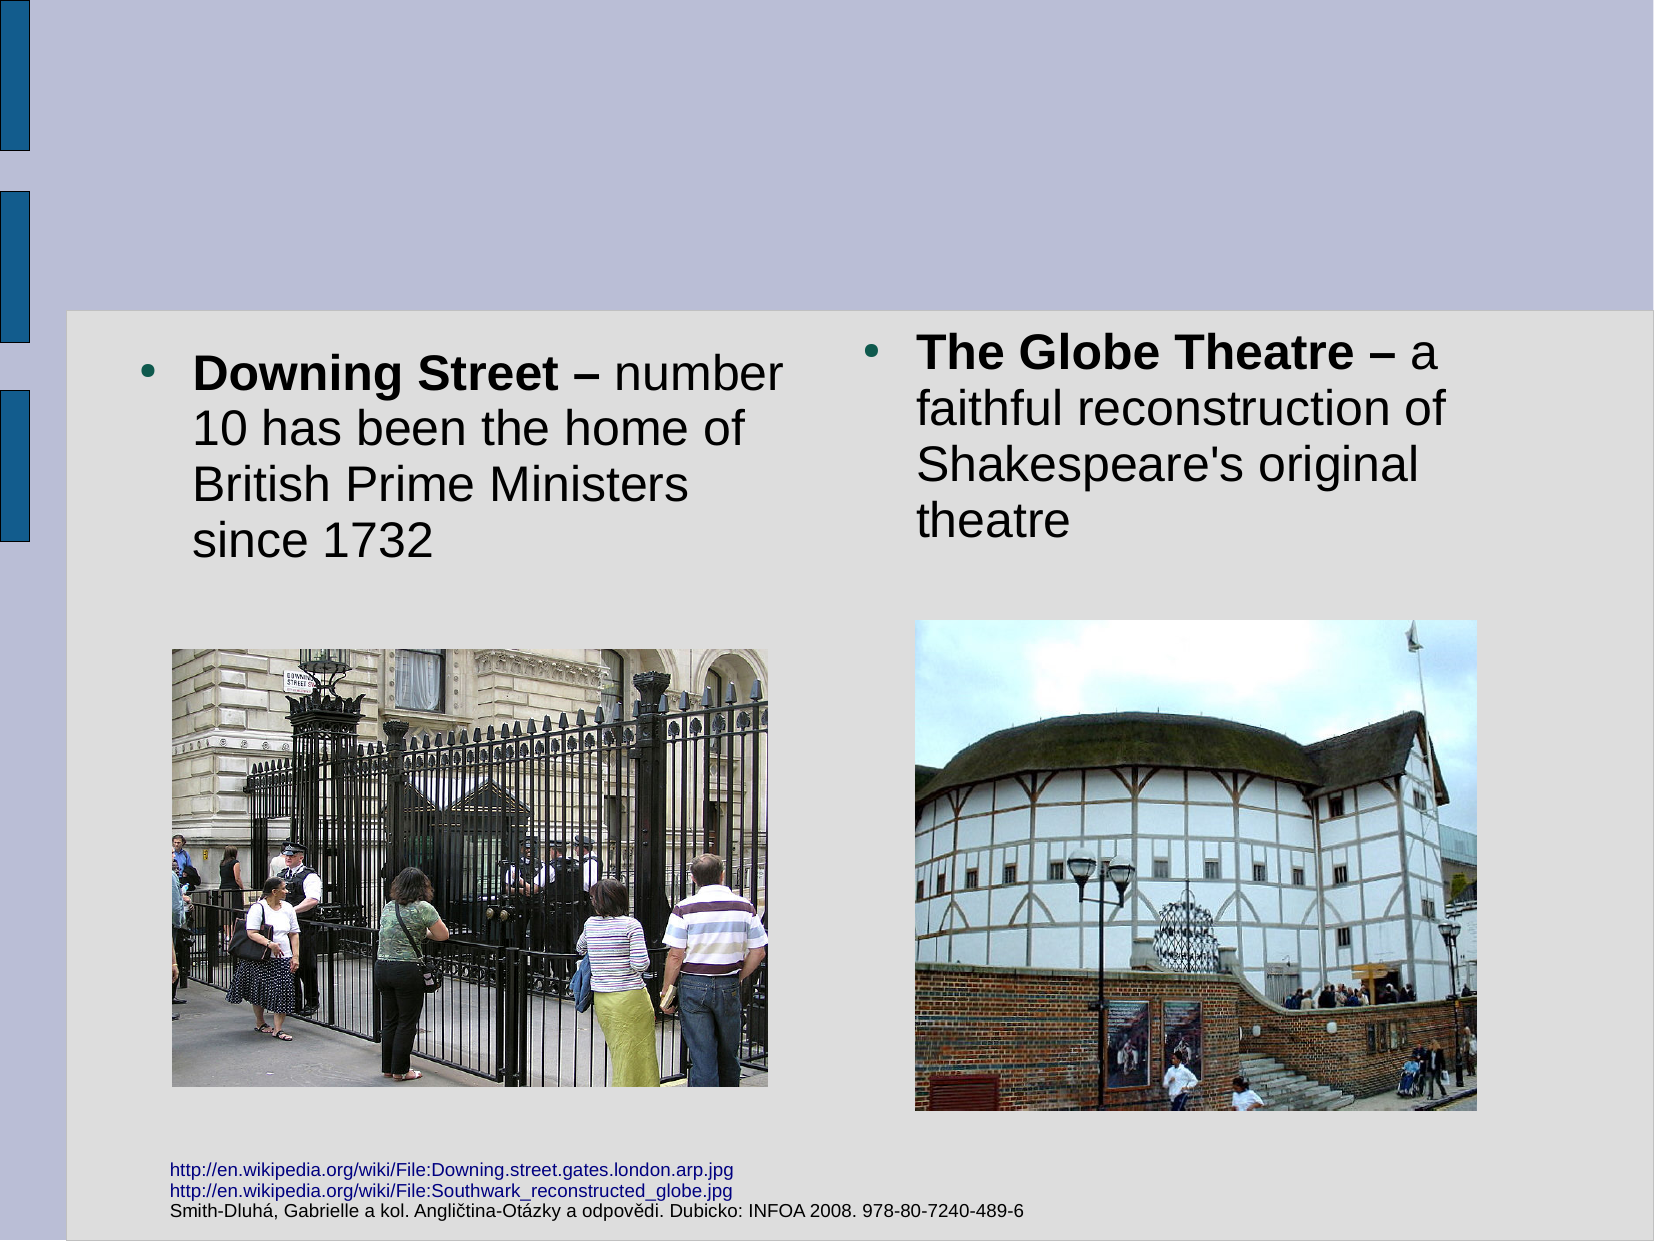

The Globe Theatre – a faithful reconstruction of Shakespeare's original theatre
# Downing Street – number 10 has been the home of British Prime Ministers since 1732
http://en.wikipedia.org/wiki/File:Downing.street.gates.london.arp.jpg
http://en.wikipedia.org/wiki/File:Southwark_reconstructed_globe.jpg
Smith-Dluhá, Gabrielle a kol. Angličtina-Otázky a odpovědi. Dubicko: INFOA 2008. 978-80-7240-489-6